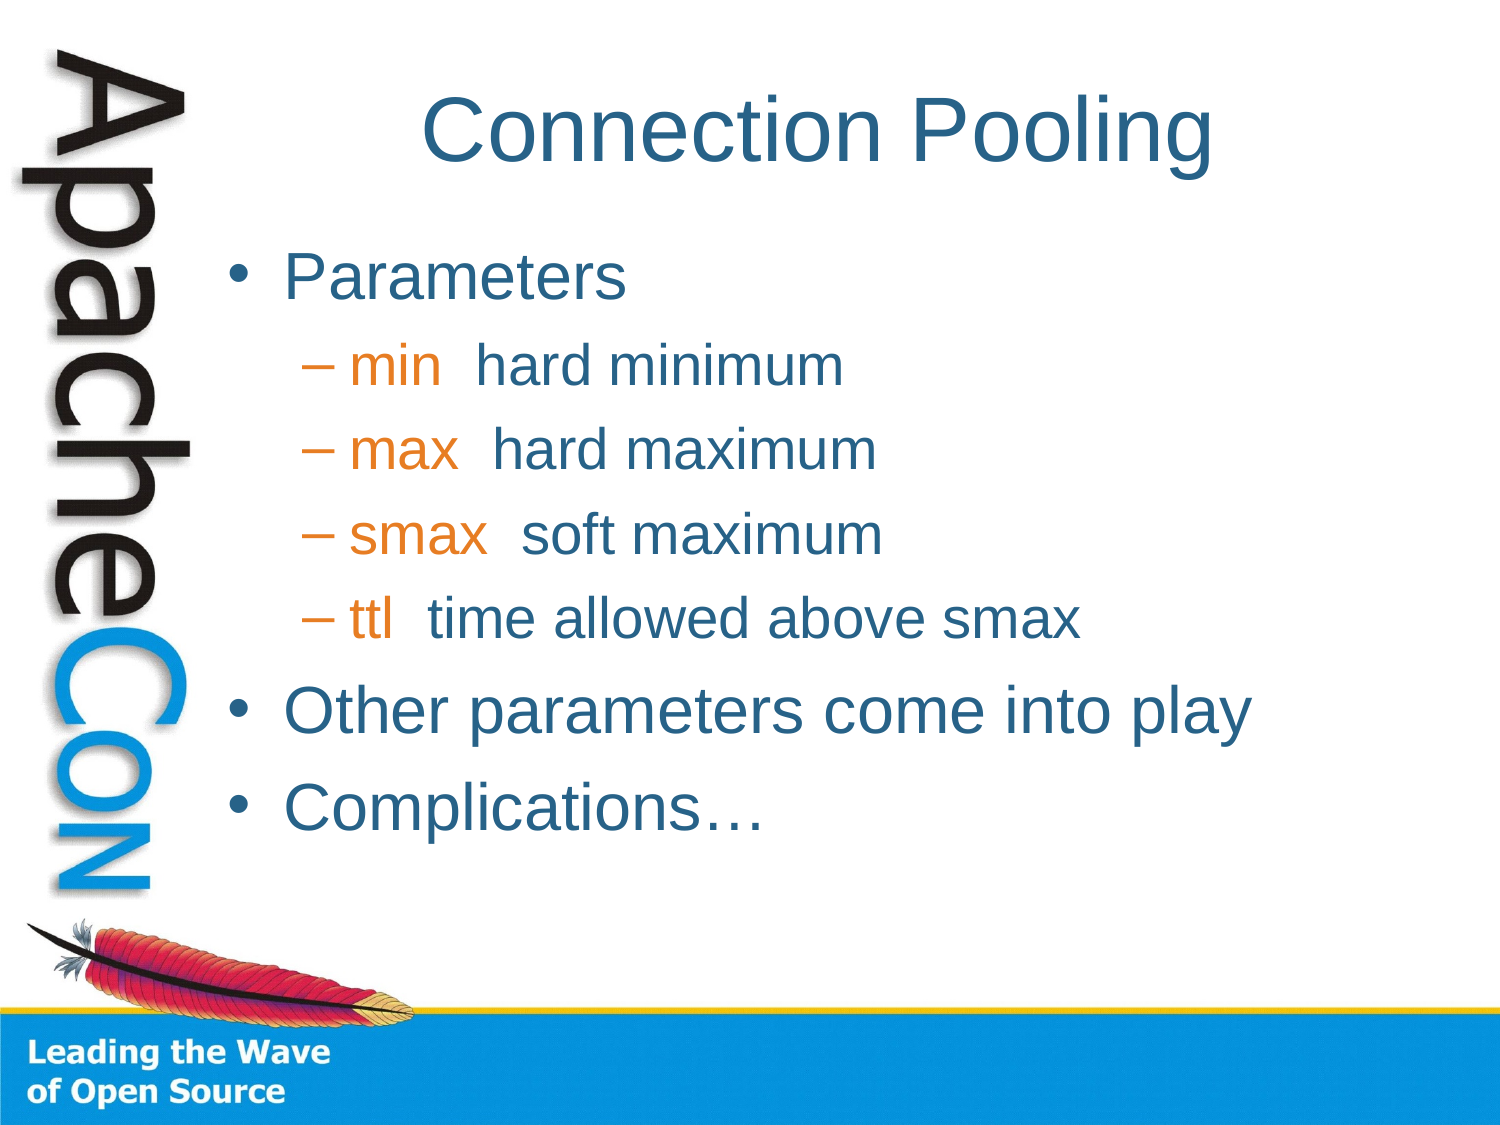

# Connection Pooling
Parameters
min hard minimum
max hard maximum
smax soft maximum
ttl time allowed above smax
Other parameters come into play
Complications…